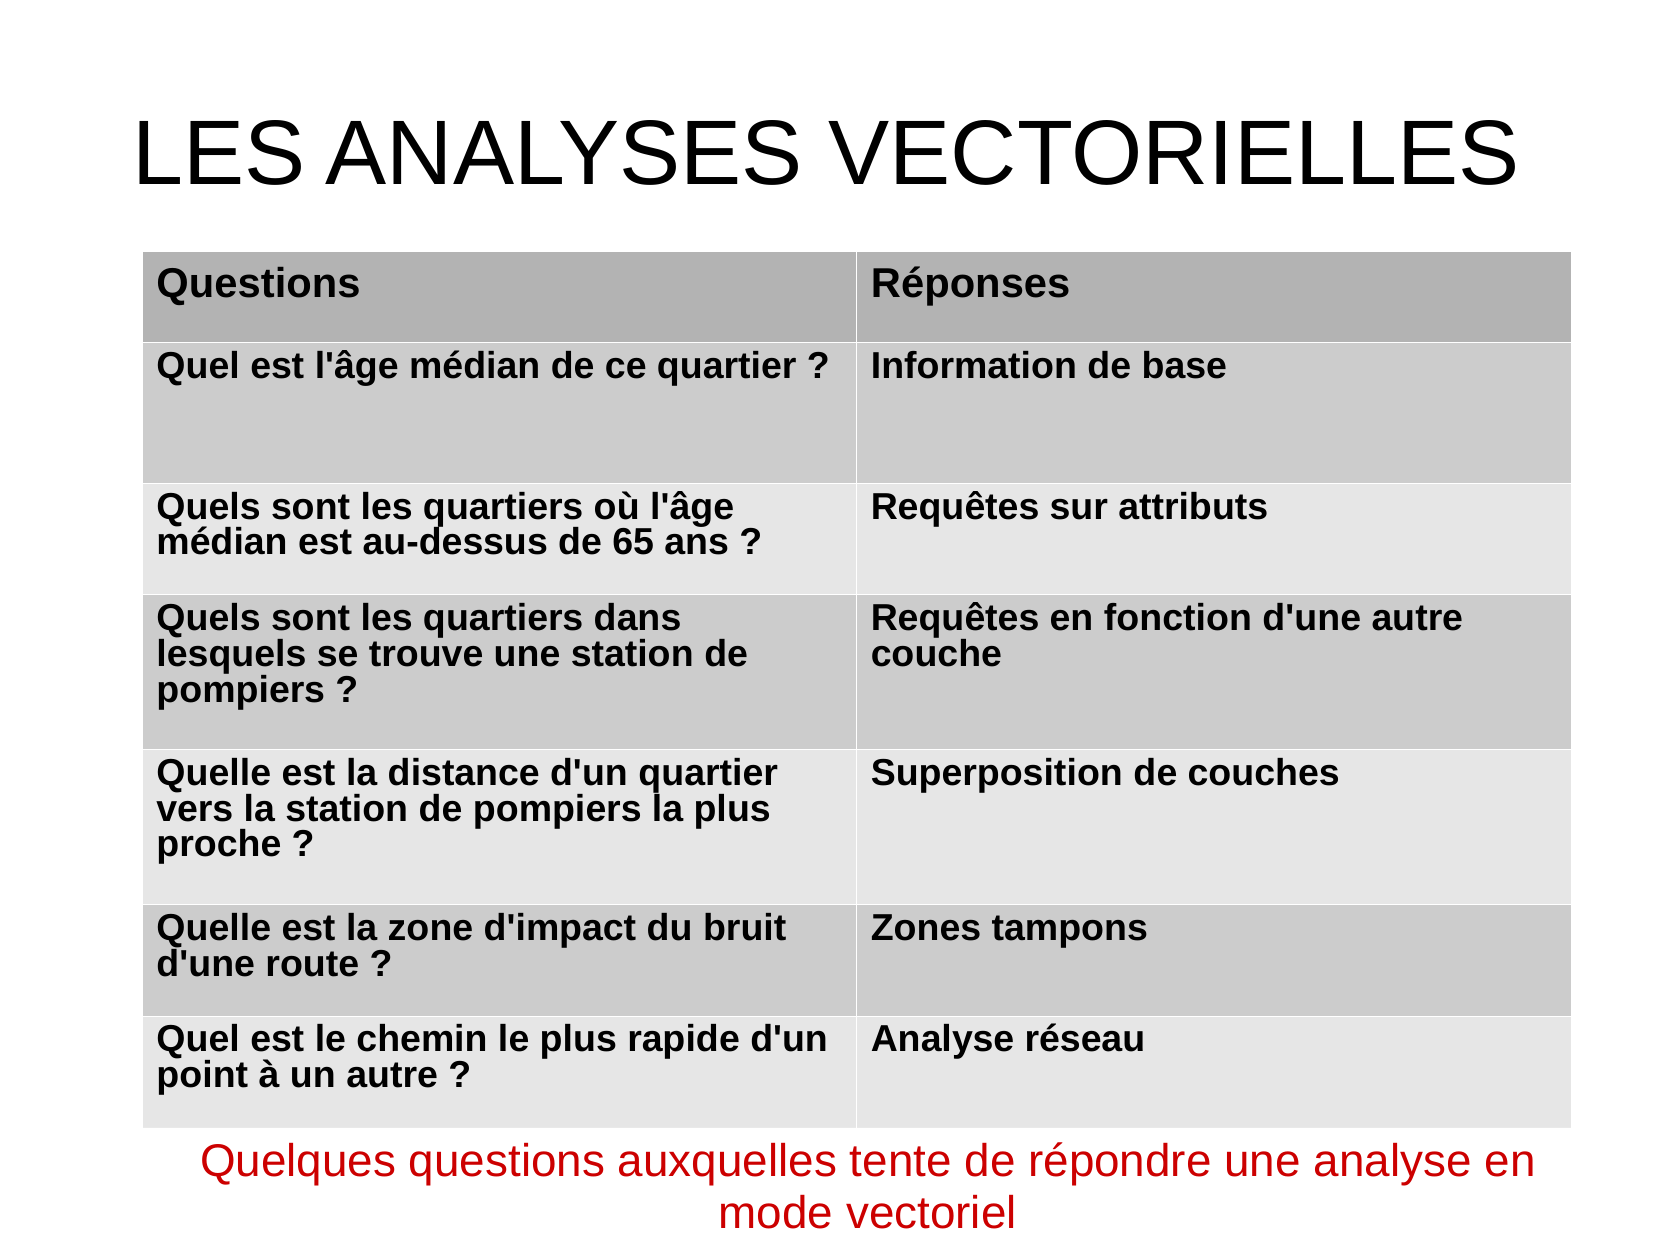

# LES ANALYSES VECTORIELLES
| Questions | Réponses |
| --- | --- |
| Quel est l'âge médian de ce quartier ? | Information de base |
| Quels sont les quartiers où l'âge médian est au-dessus de 65 ans ? | Requêtes sur attributs |
| Quels sont les quartiers dans lesquels se trouve une station de pompiers ? | Requêtes en fonction d'une autre couche |
| Quelle est la distance d'un quartier vers la station de pompiers la plus proche ? | Superposition de couches |
| Quelle est la zone d'impact du bruit d'une route ? | Zones tampons |
| Quel est le chemin le plus rapide d'un point à un autre ? | Analyse réseau |
Quelques questions auxquelles tente de répondre une analyse en mode vectoriel
Stage SIG/ULB ARES 2019
3